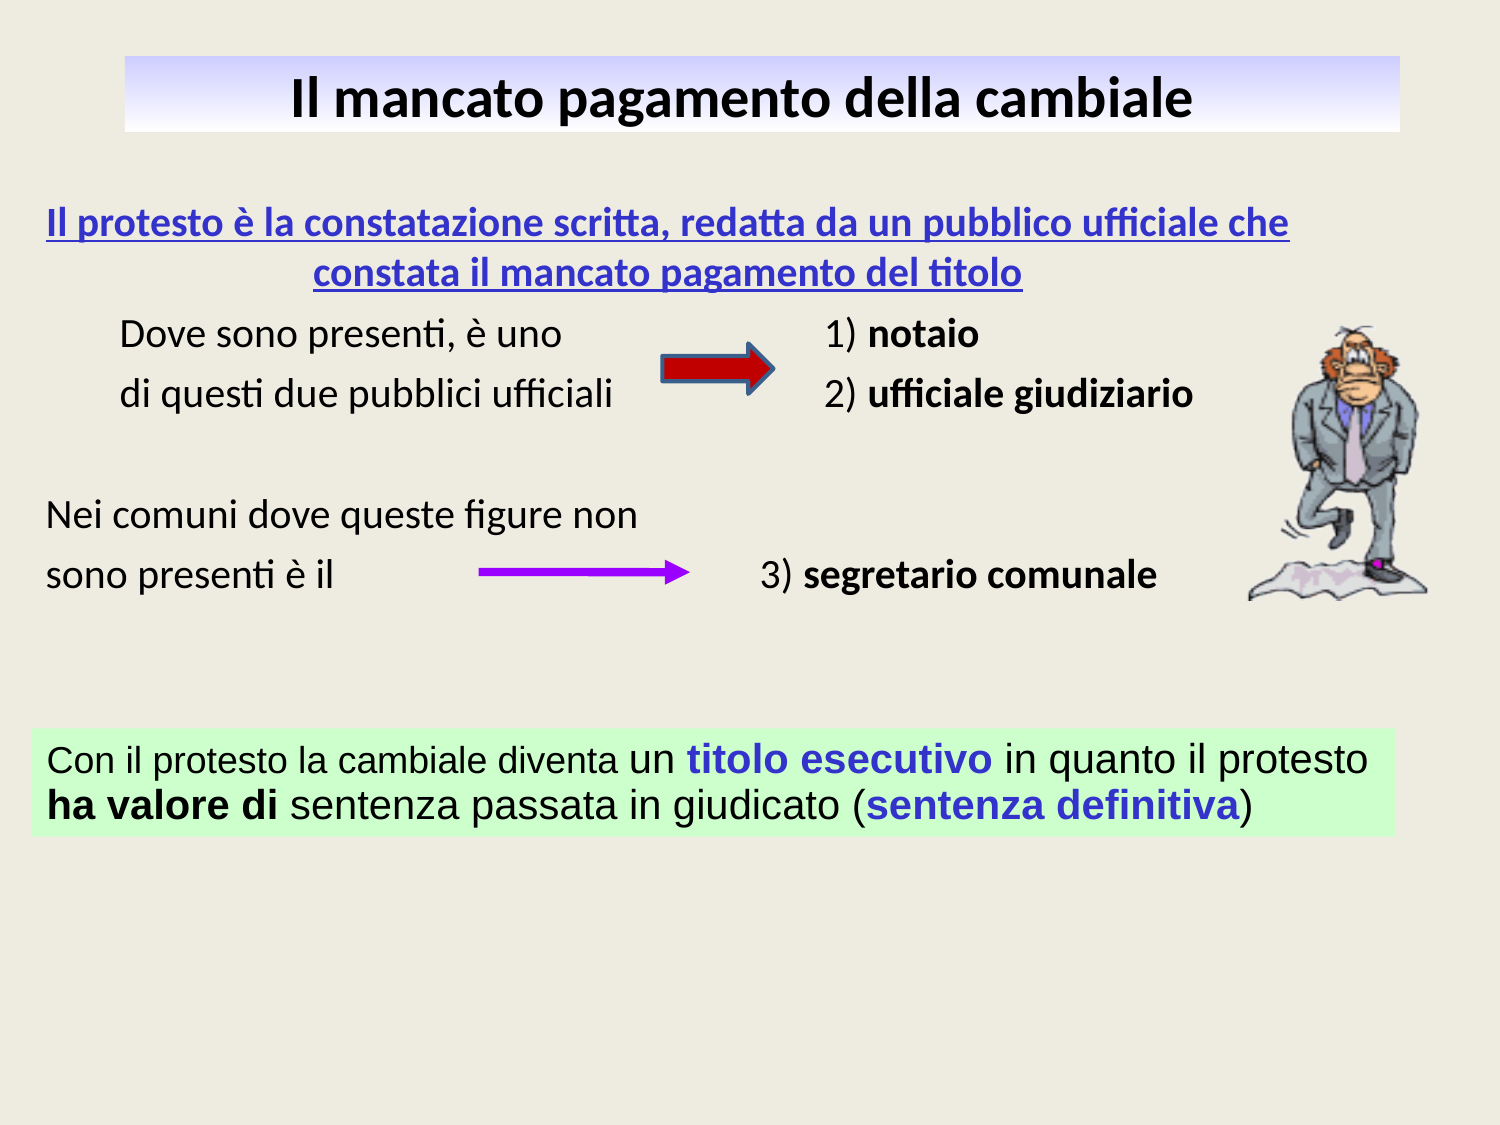

# Il mancato pagamento della cambiale
Il protesto è la constatazione scritta, redatta da un pubblico ufficiale che constata il mancato pagamento del titolo
	Dove sono presenti, è uno 		 1) notaio
	di questi due pubblici ufficiali		 2) ufficiale giudiziario
Nei comuni dove queste figure non
sono presenti è il 				 3) segretario comunale
Con il protesto la cambiale diventa un titolo esecutivo in quanto il protesto
ha valore di sentenza passata in giudicato (sentenza definitiva)